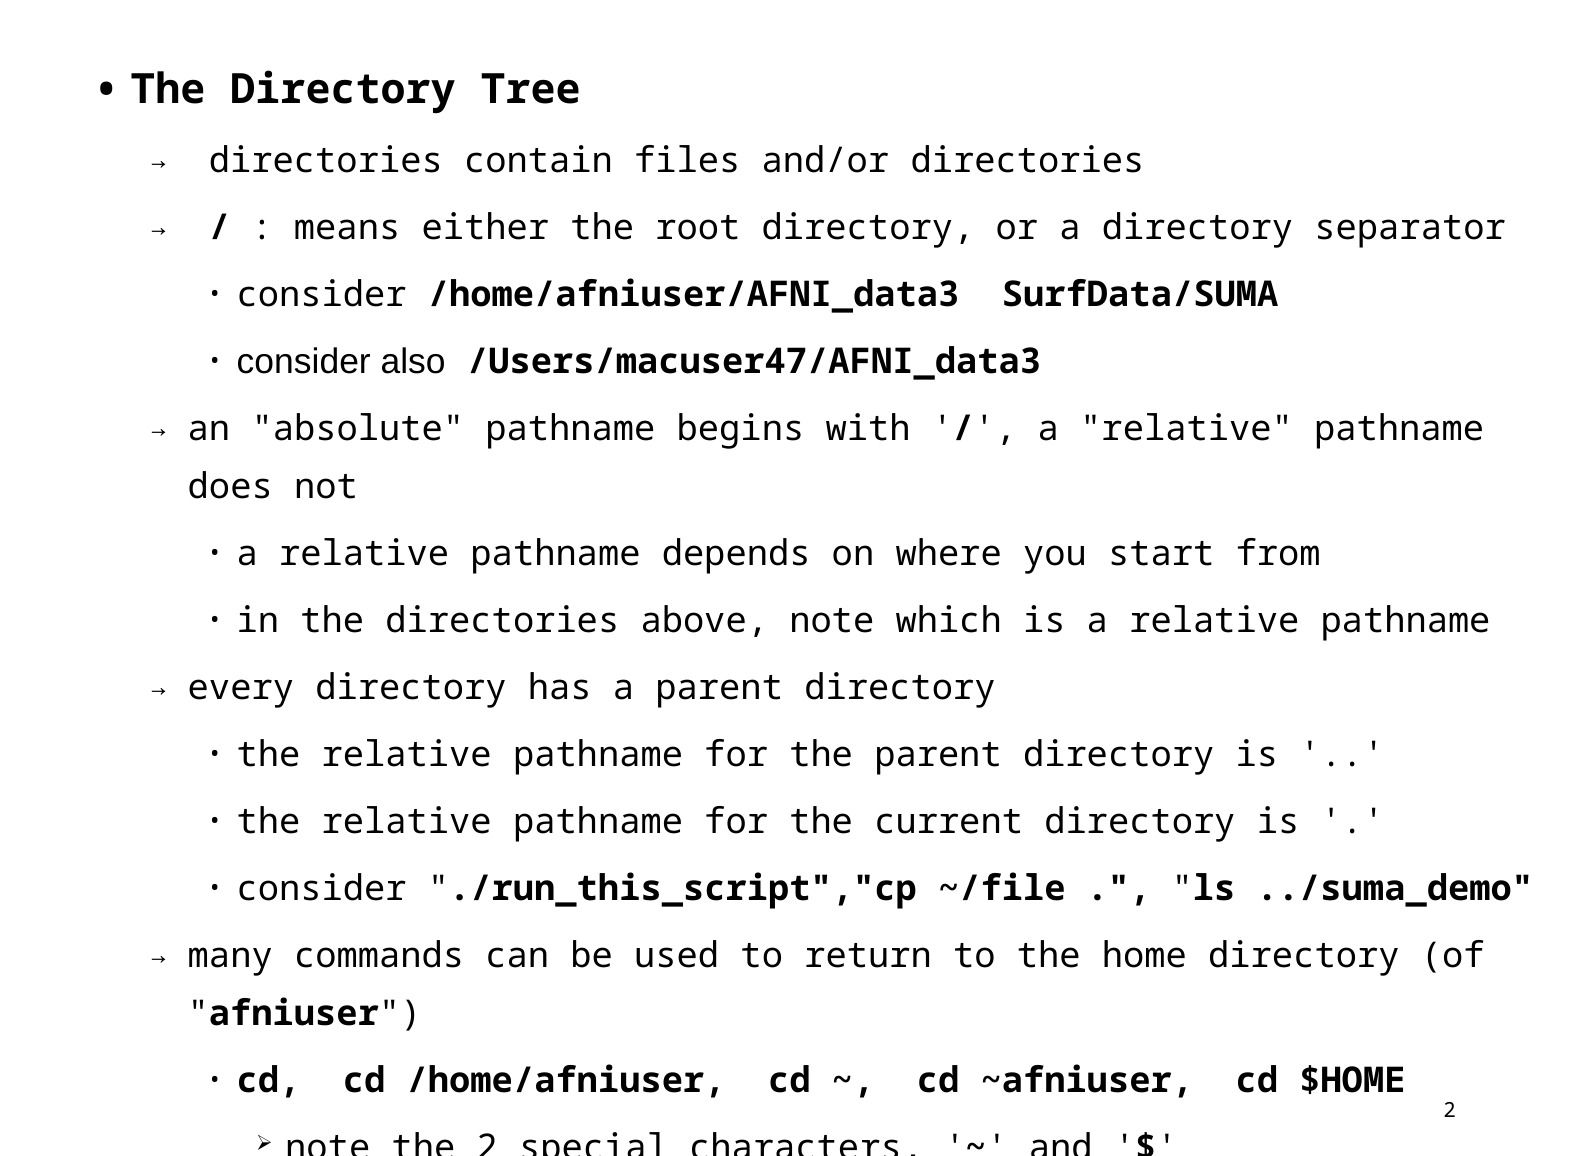

# The Directory Tree
 directories contain files and/or directories
 / : means either the root directory, or a directory separator
consider /home/afniuser/AFNI_data3 SurfData/SUMA
consider also /Users/macuser47/AFNI_data3
an "absolute" pathname begins with '/', a "relative" pathname does not
a relative pathname depends on where you start from
in the directories above, note which is a relative pathname
every directory has a parent directory
the relative pathname for the parent directory is '..'
the relative pathname for the current directory is '.'
consider "./run_this_script","cp ~/file .", "ls ../suma_demo"
many commands can be used to return to the home directory (of "afniuser")
cd, cd /home/afniuser, cd ~, cd ~afniuser, cd $HOME
note the 2 special characters, '~' and '$'
while you work, keep your location within the directory tree in mind